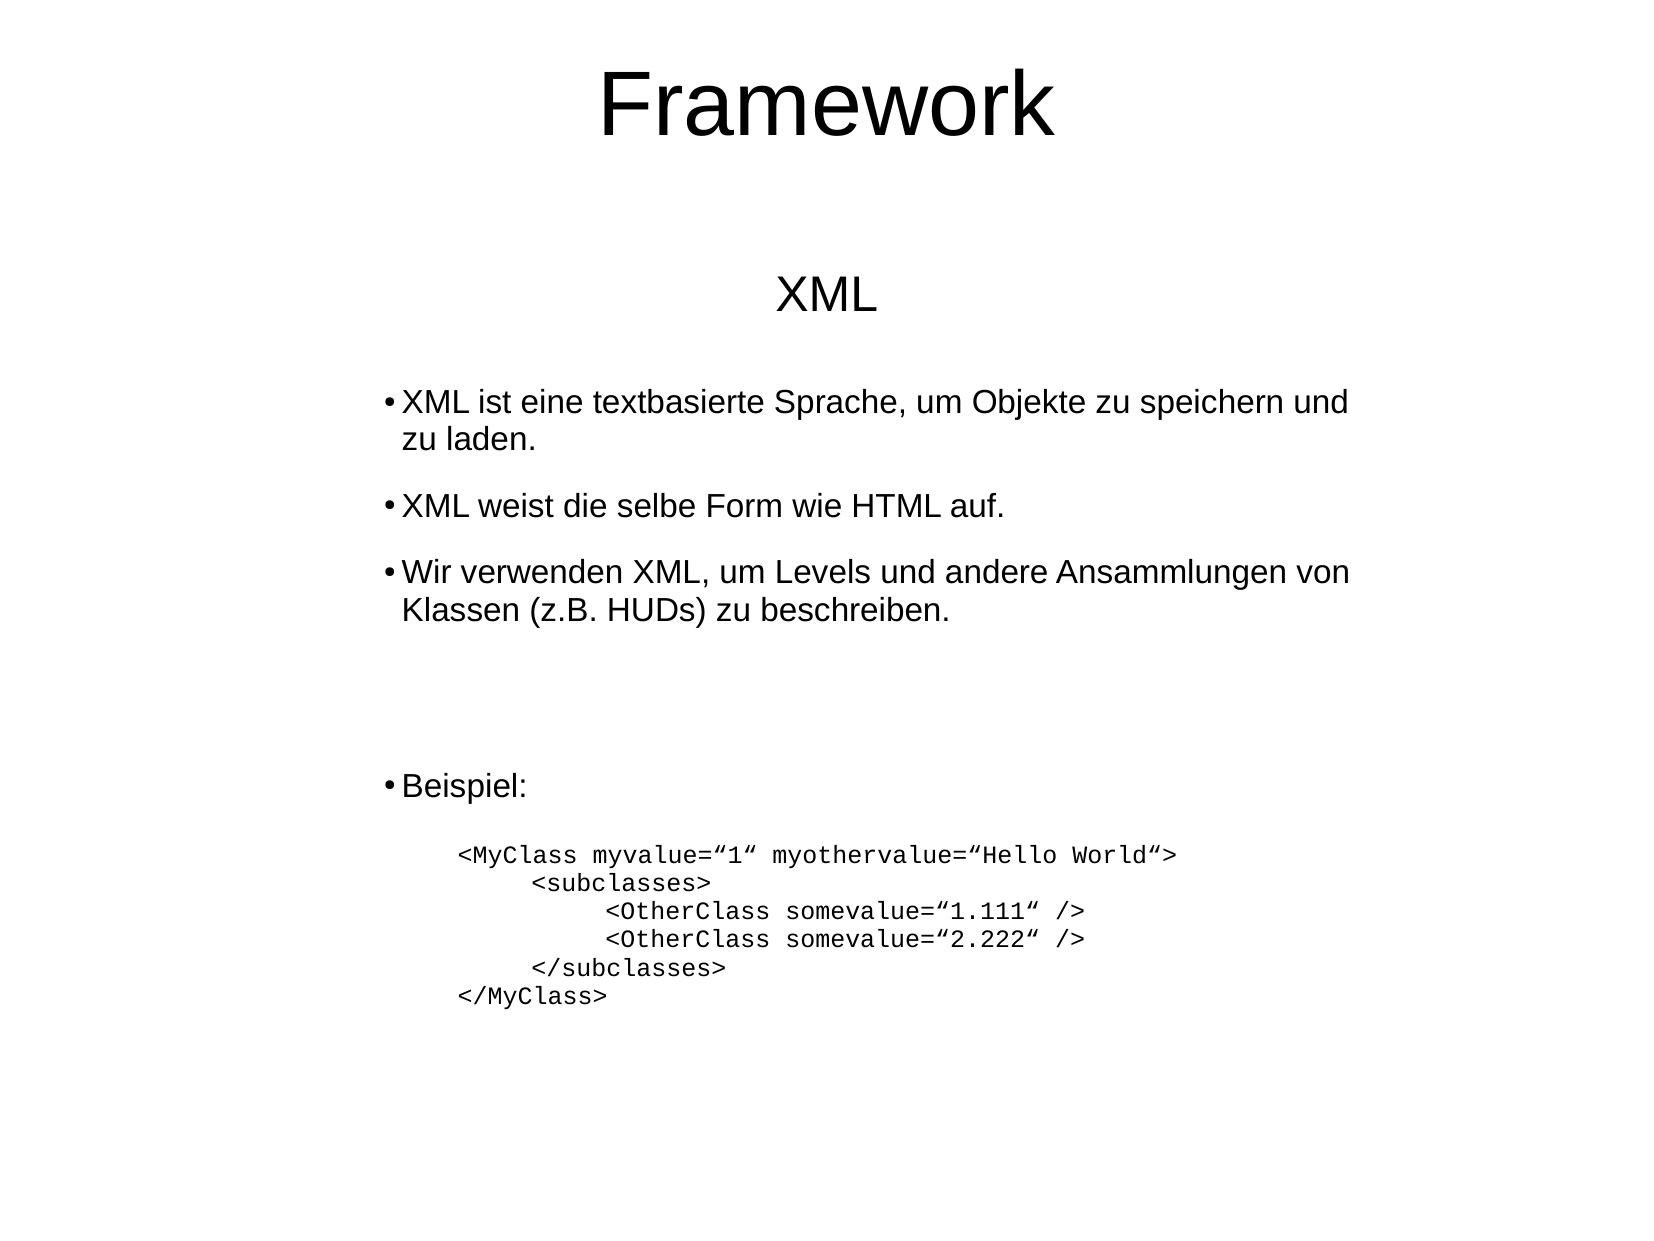

# Framework
XML
XML ist eine textbasierte Sprache, um Objekte zu speichern und zu laden.
XML weist die selbe Form wie HTML auf.
Wir verwenden XML, um Levels und andere Ansammlungen von Klassen (z.B. HUDs) zu beschreiben.
Beispiel:
	<MyClass myvalue=“1“ myothervalue=“Hello World“>
		<subclasses>
			<OtherClass somevalue=“1.111“ />
			<OtherClass somevalue=“2.222“ />
		</subclasses>
	</MyClass>